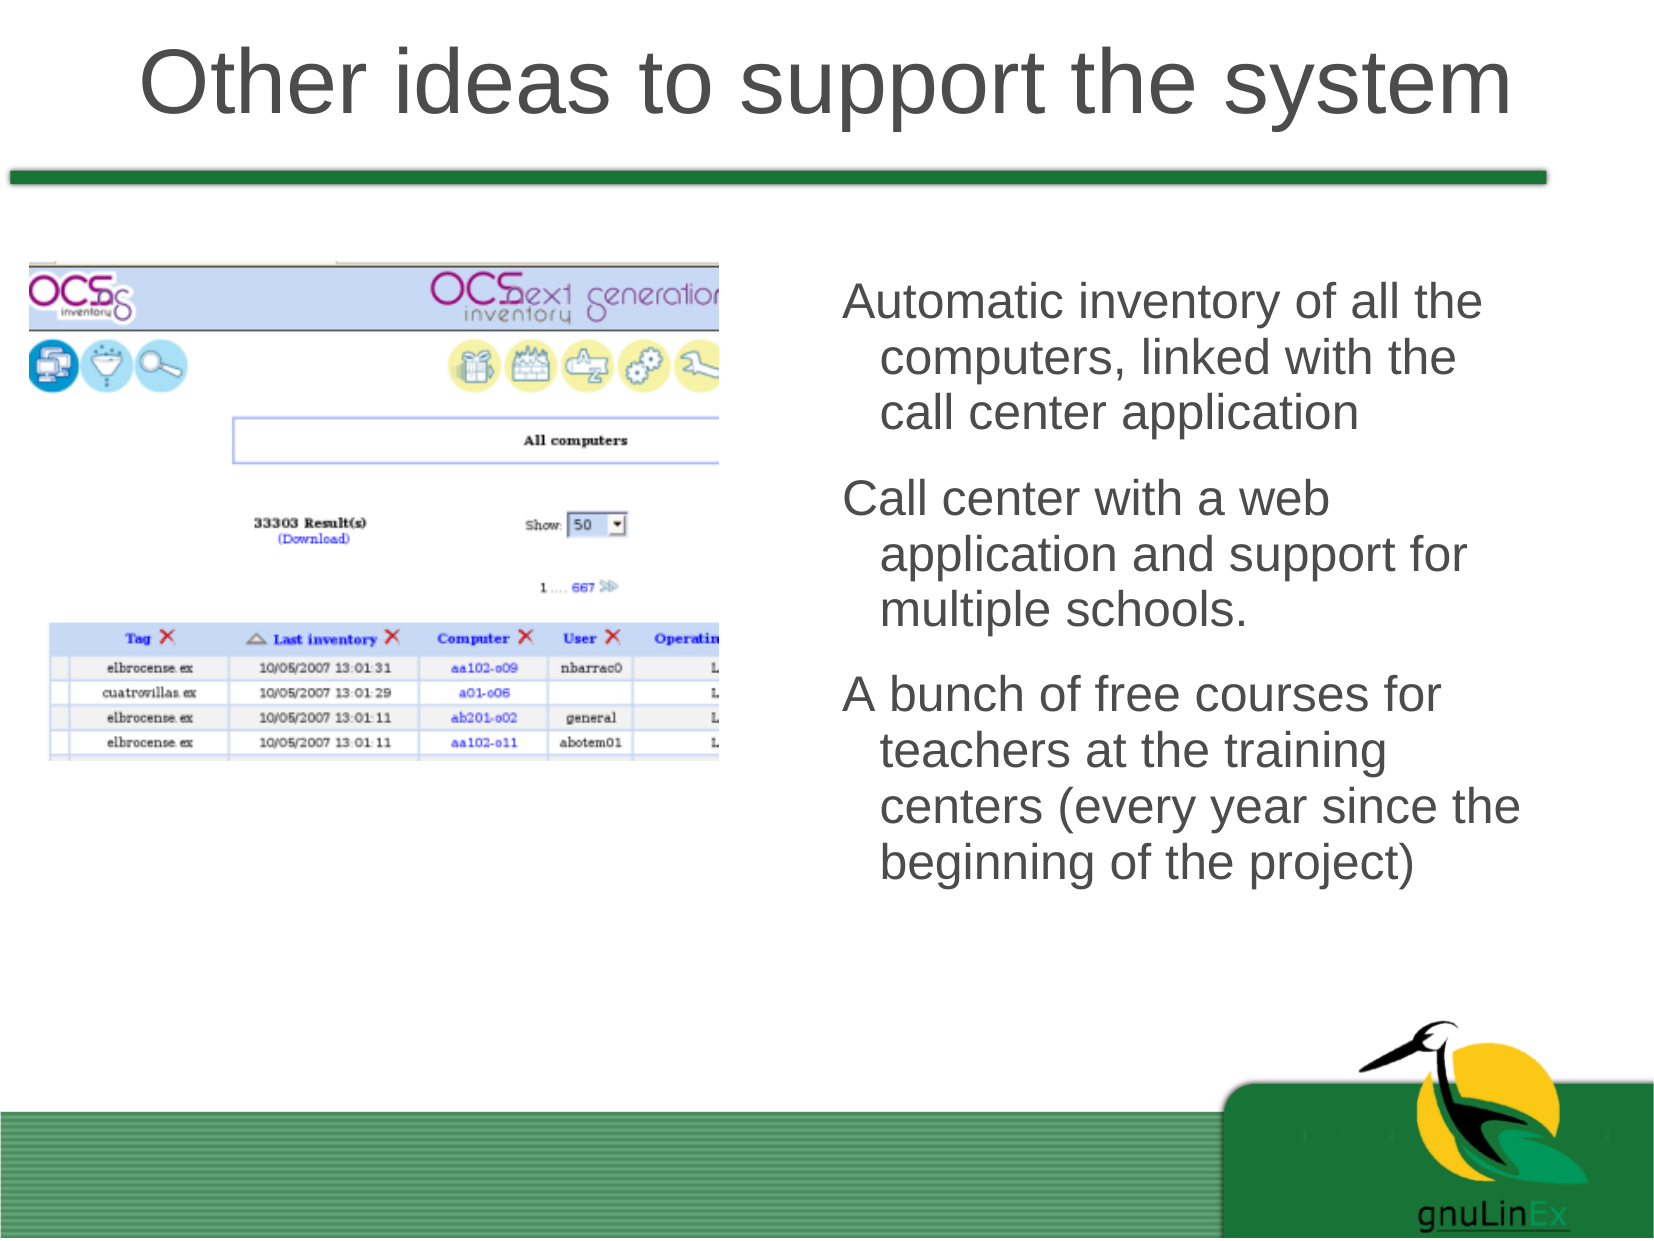

# Other ideas to support the system
Automatic inventory of all the computers, linked with the call center application
Call center with a web application and support for multiple schools.
A bunch of free courses for teachers at the training centers (every year since the beginning of the project)